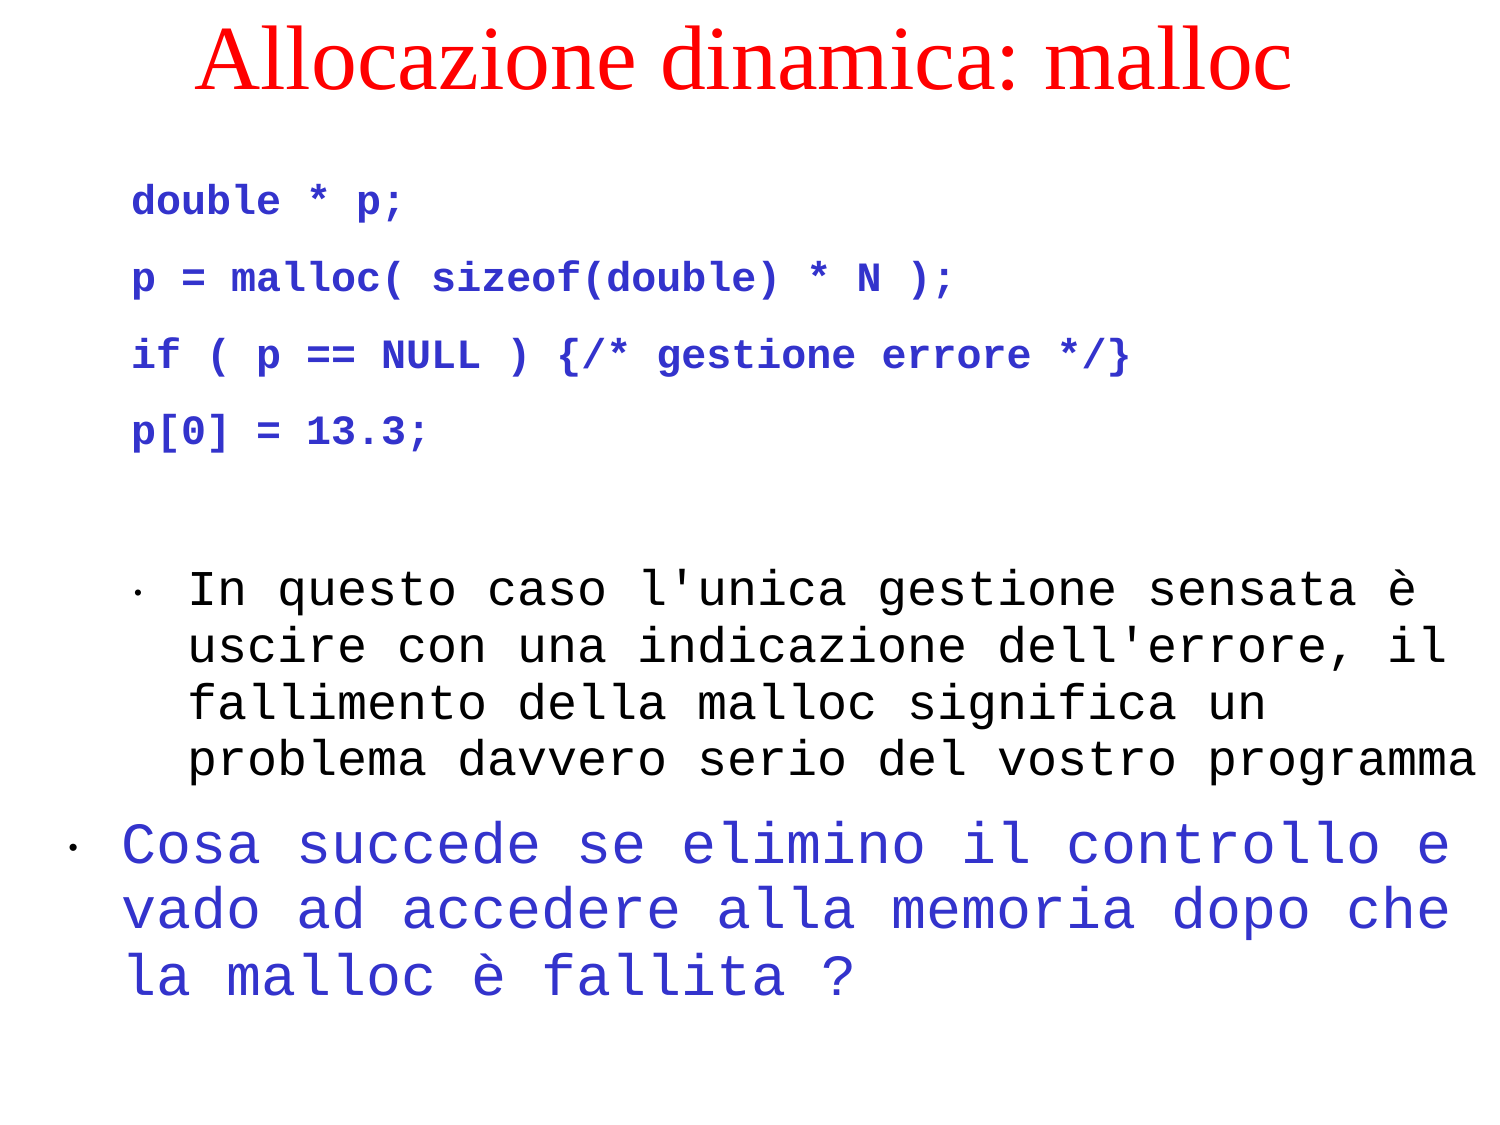

# Allocazione dinamica: malloc
double * p;
p = malloc( sizeof(double) * N );
if ( p == NULL ) {/* gestione errore */}
p[0] = 13.3;
In questo caso l'unica gestione sensata è uscire con una indicazione dell'errore, il fallimento della malloc significa un problema davvero serio del vostro programma
Cosa succede se elimino il controllo e vado ad accedere alla memoria dopo che la malloc è fallita ?